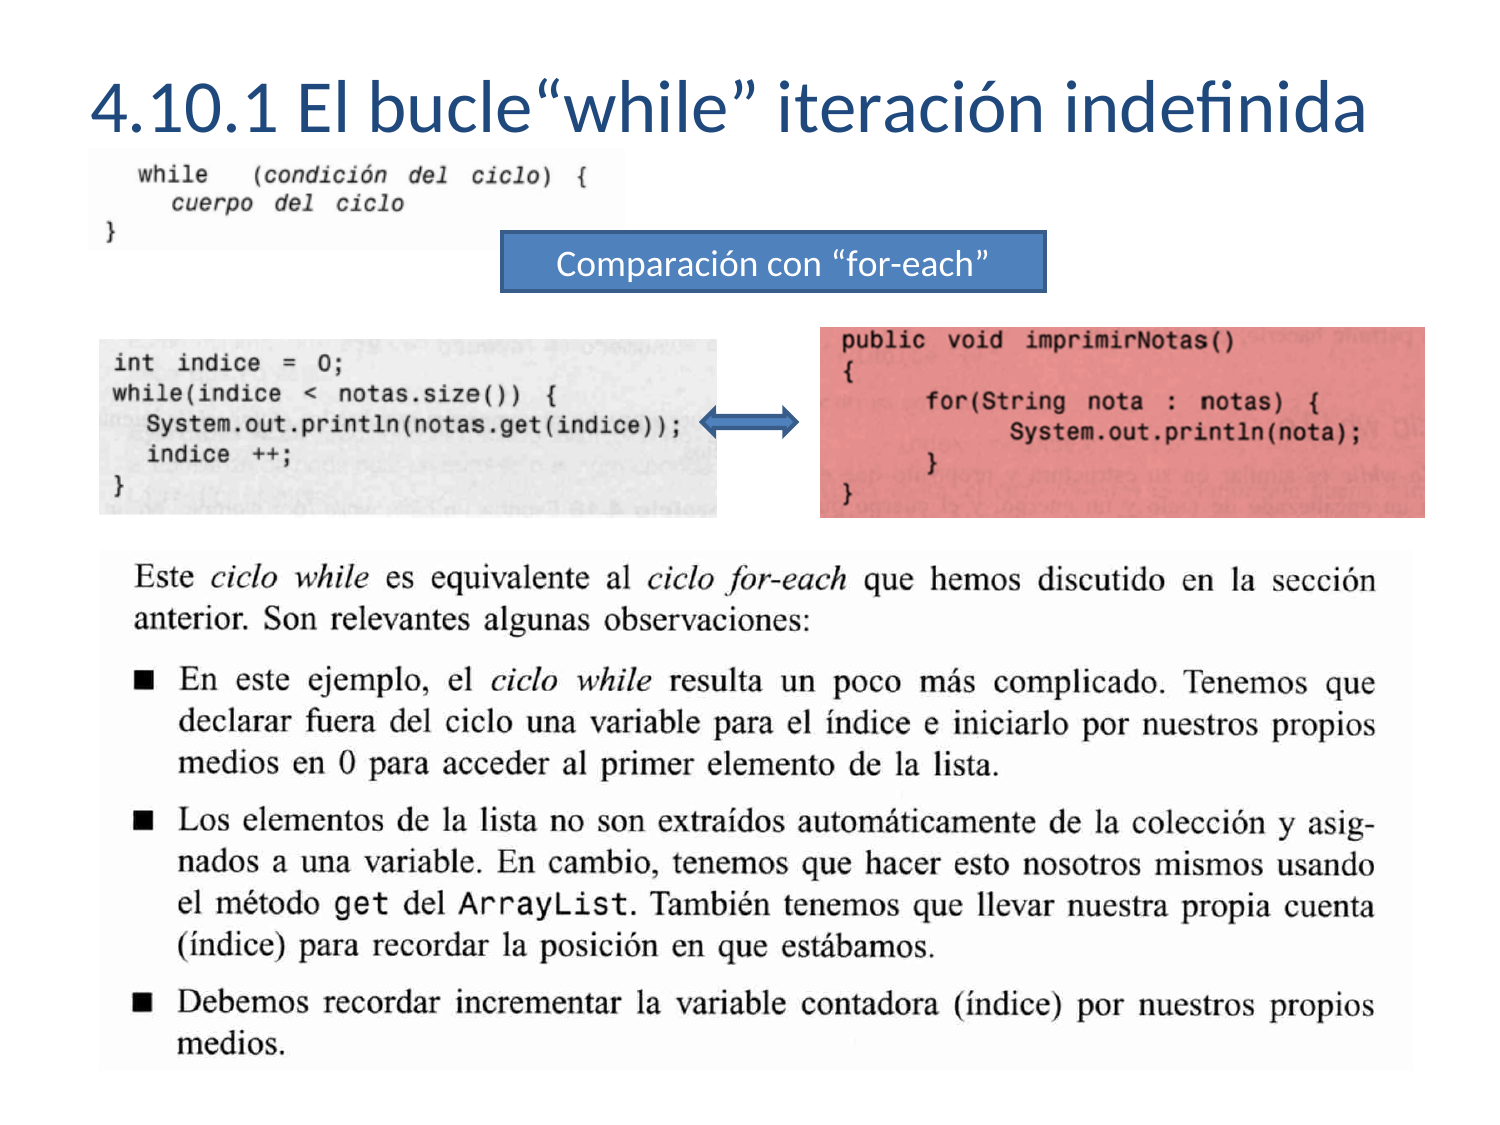

# 4.10.1 El bucle“while” iteración indefinida
Comparación con “for-each”